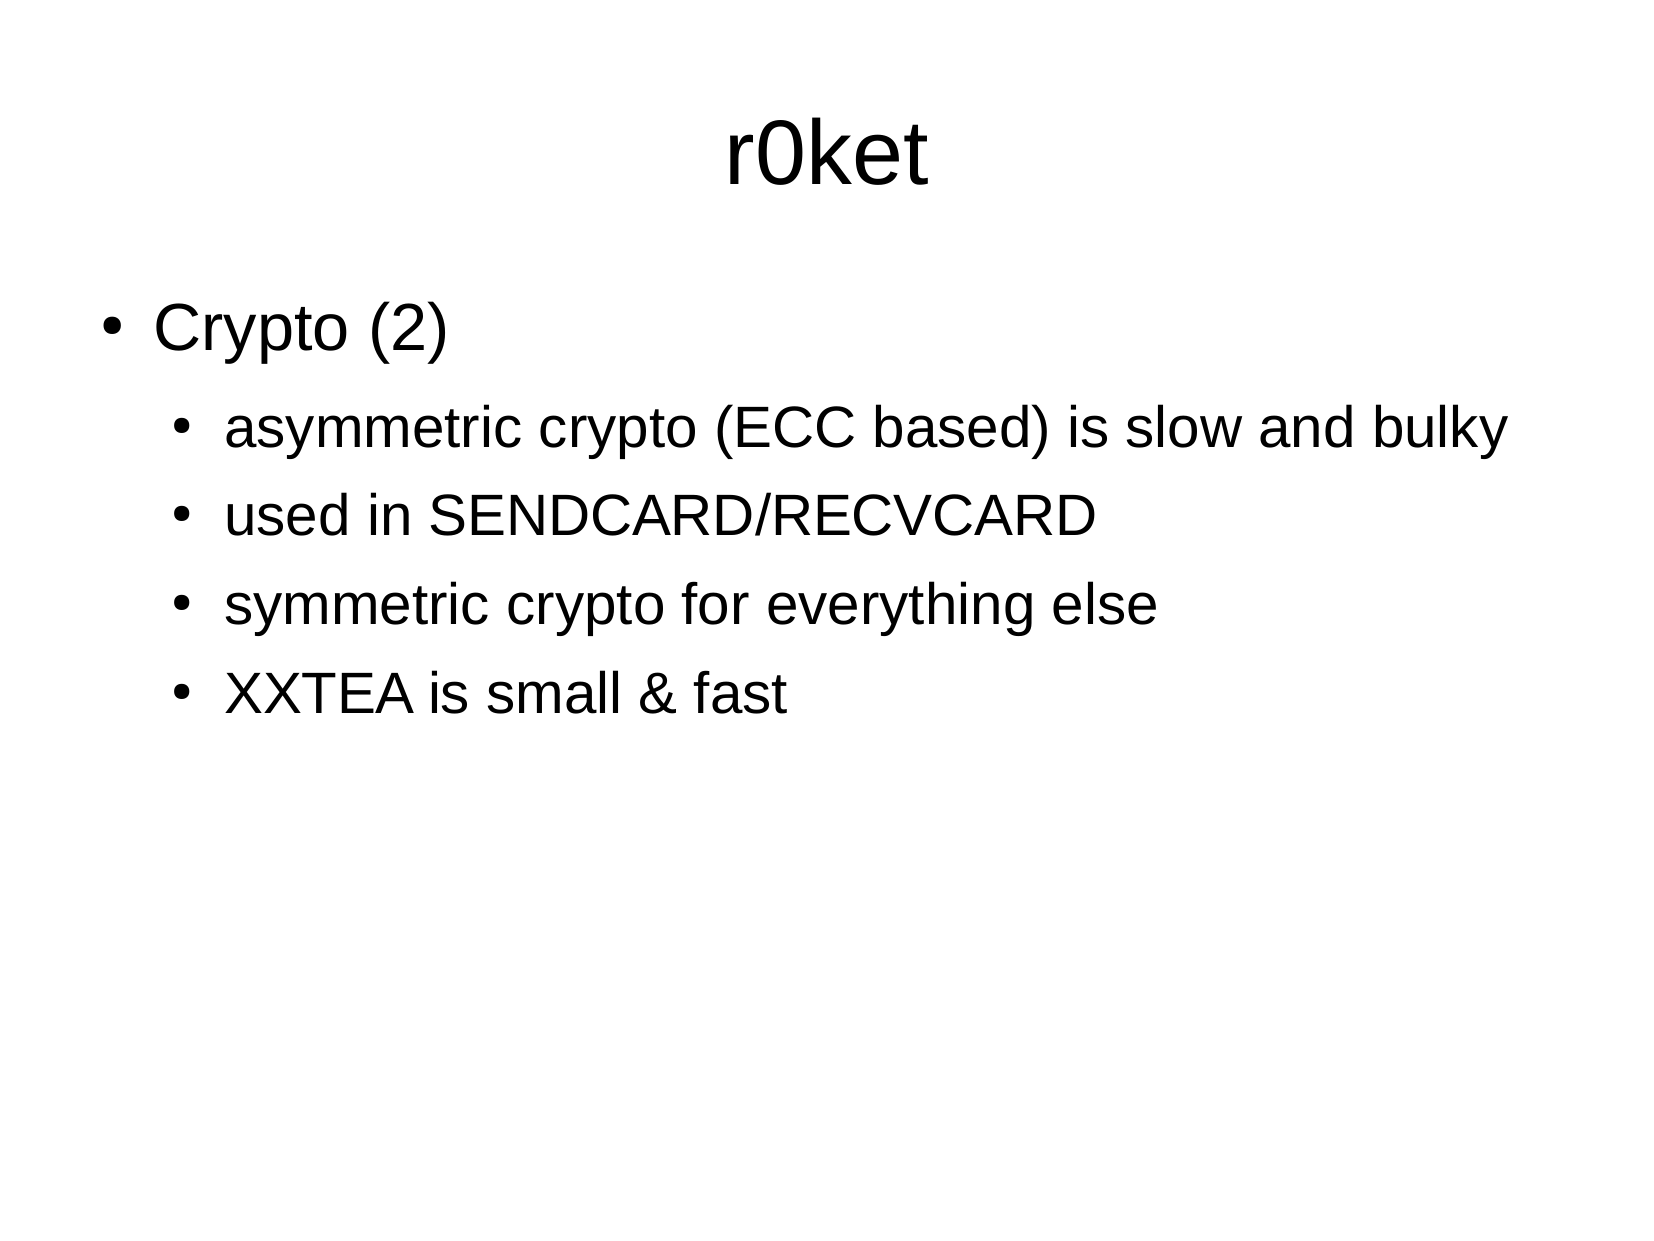

# r0ket
Crypto (2)
asymmetric crypto (ECC based) is slow and bulky
used in SENDCARD/RECVCARD
symmetric crypto for everything else
XXTEA is small & fast